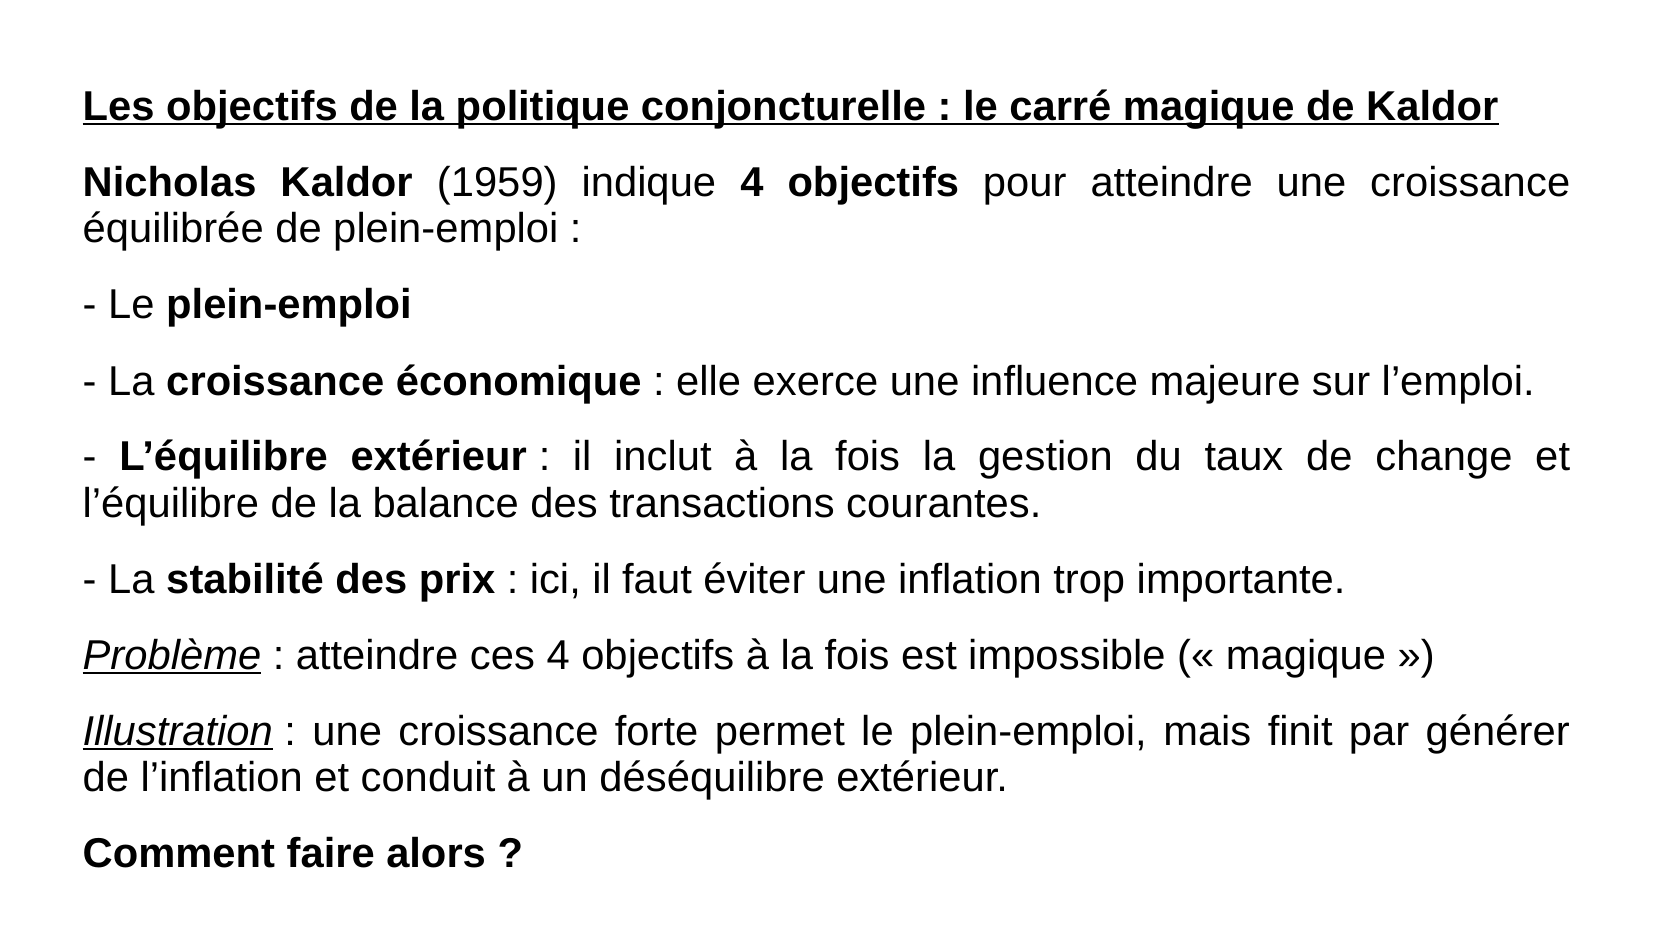

# Les objectifs de la politique conjoncturelle : le carré magique de Kaldor
Nicholas Kaldor (1959) indique 4 objectifs pour atteindre une croissance équilibrée de plein-emploi :
- Le plein-emploi
- La croissance économique : elle exerce une influence majeure sur l’emploi.
- L’équilibre extérieur : il inclut à la fois la gestion du taux de change et l’équilibre de la balance des transactions courantes.
- La stabilité des prix : ici, il faut éviter une inflation trop importante.
Problème : atteindre ces 4 objectifs à la fois est impossible (« magique »)
Illustration : une croissance forte permet le plein-emploi, mais finit par générer de l’inflation et conduit à un déséquilibre extérieur.
Comment faire alors ?